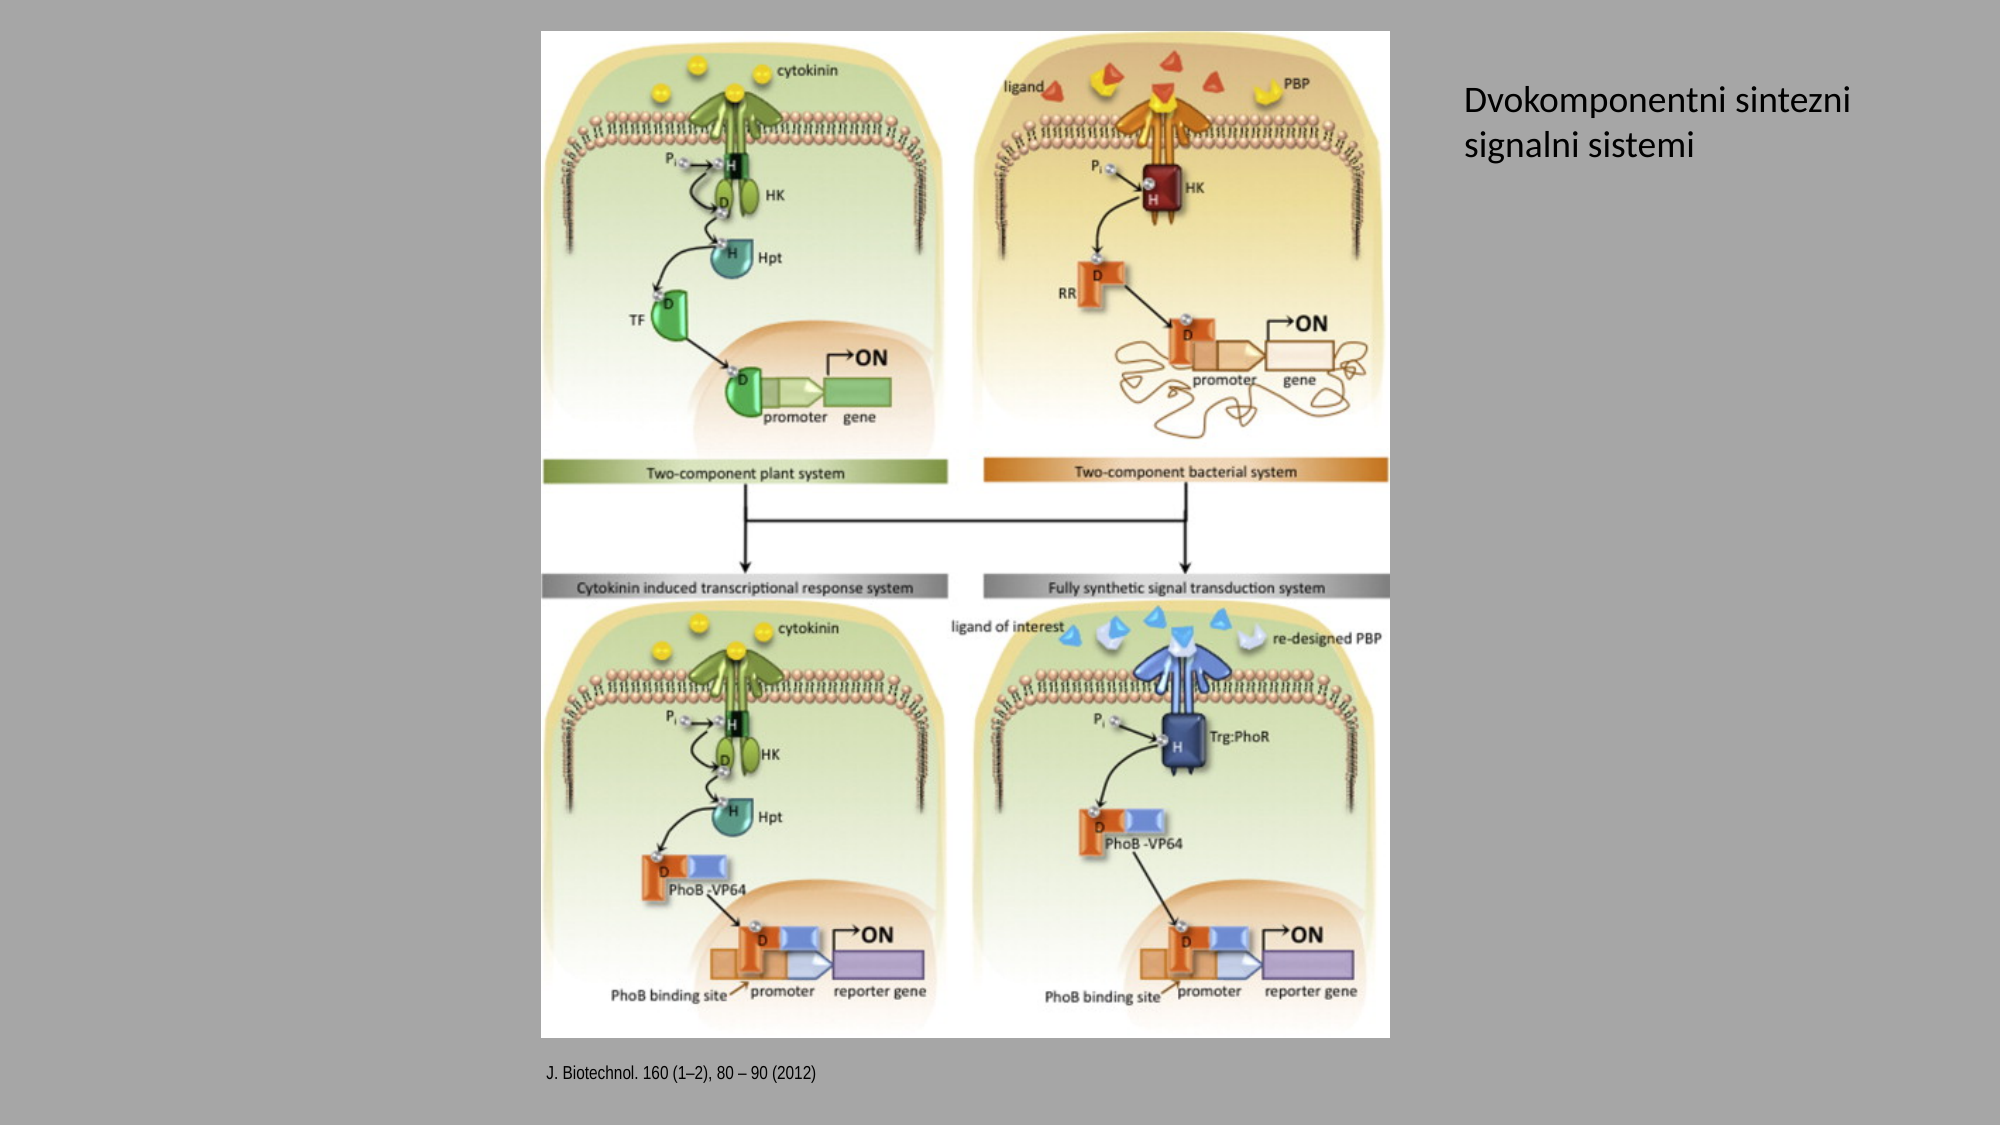

Dvokomponentni sintezni signalni sistemi
J. Biotechnol. 160 (1–2), 80 – 90 (2012)